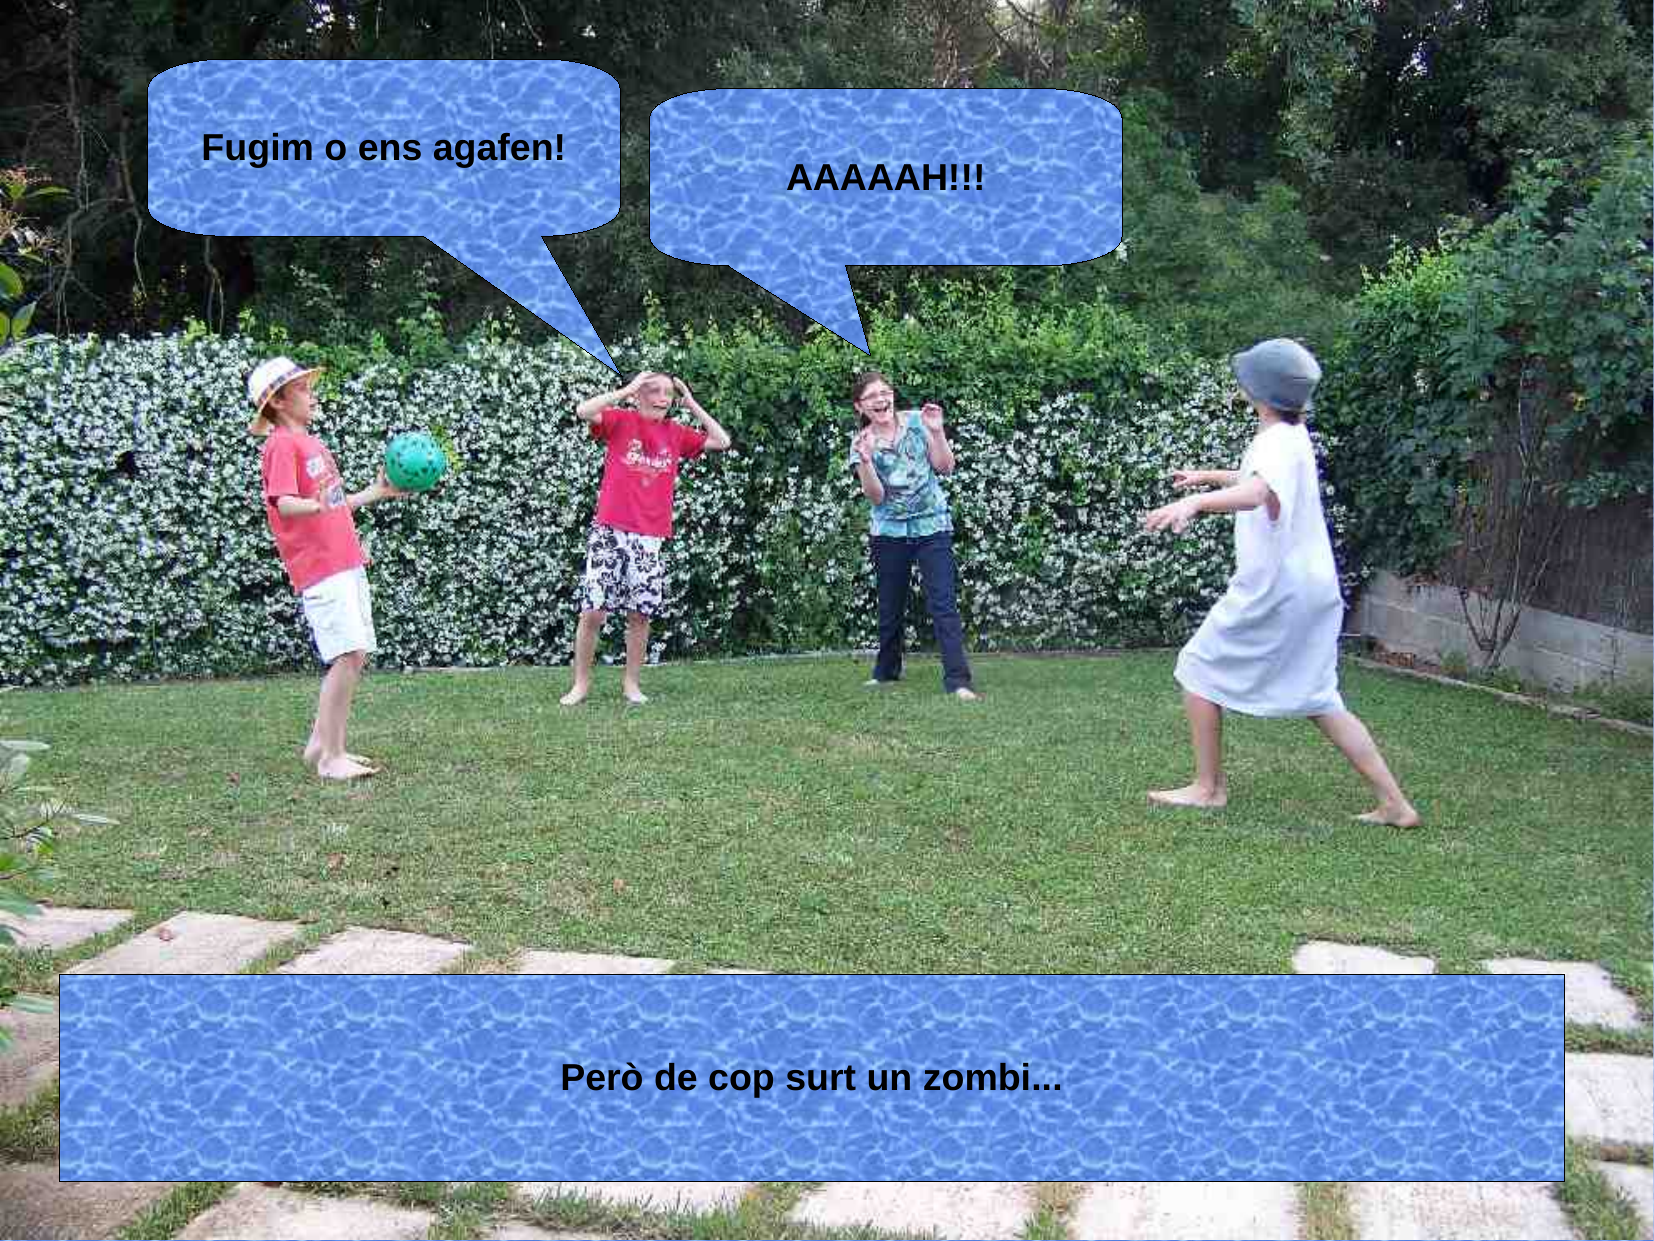

Fugim o ens agafen!
AAAAAH!!!
Però de cop surt un zombi...